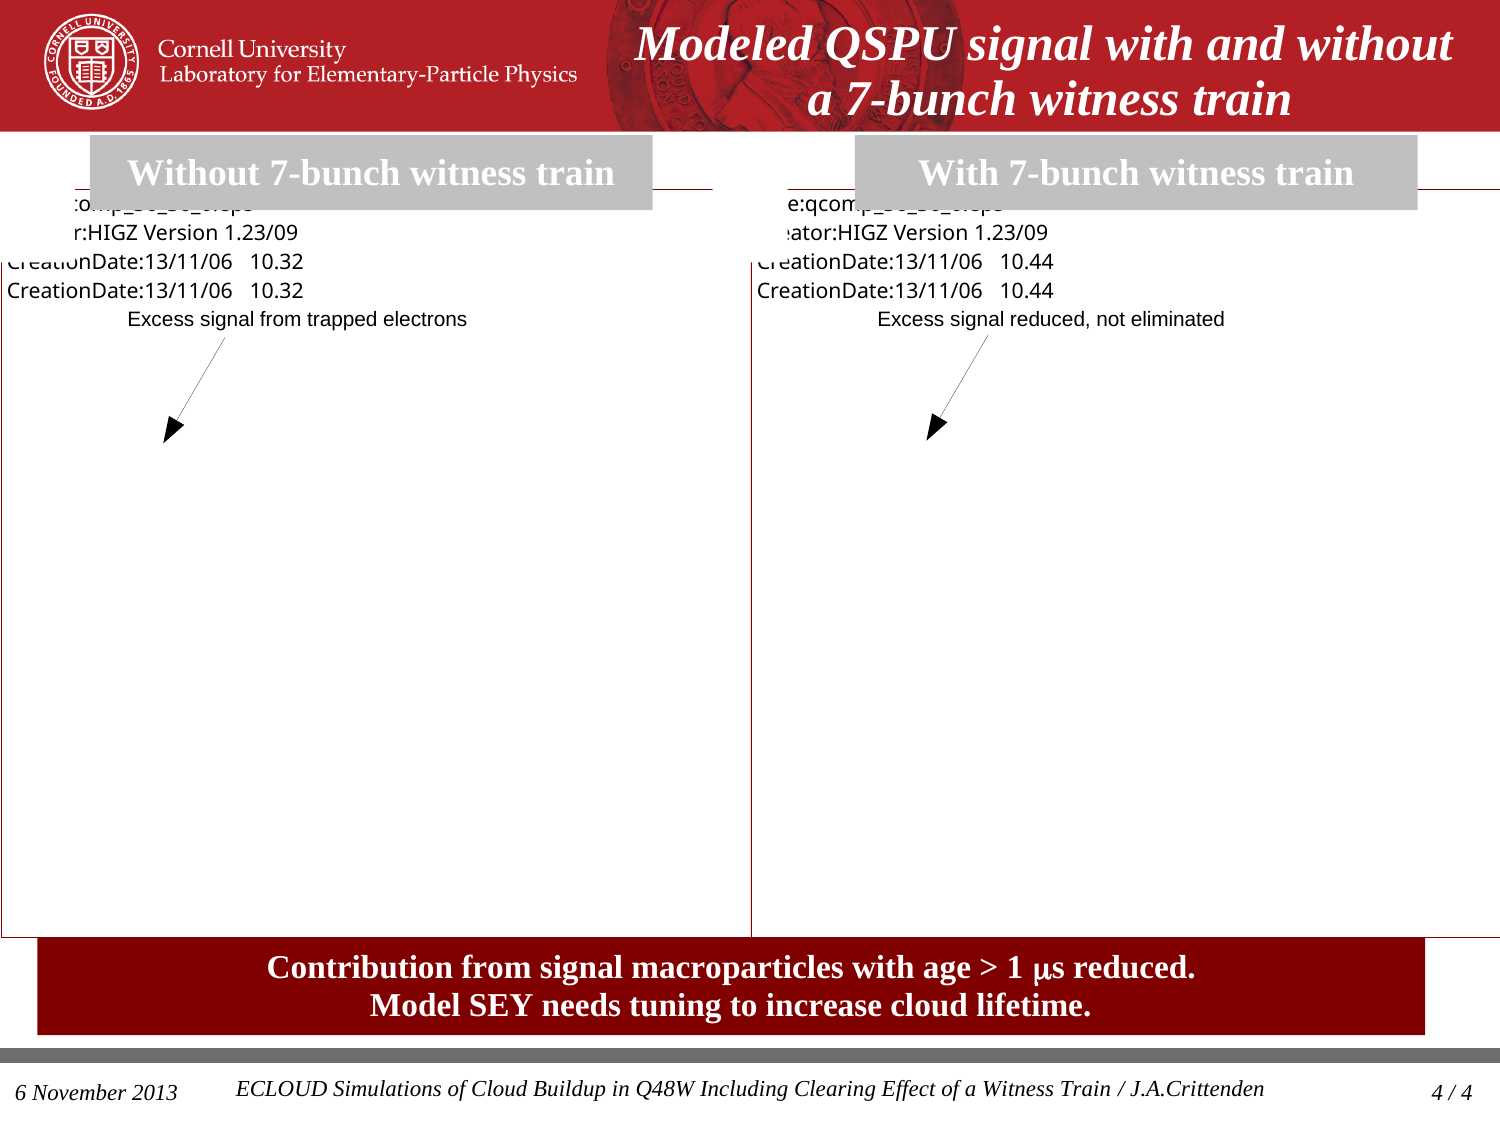

# Modeled QSPU signal with and without a 7-bunch witness train
Without 7-bunch witness train
With 7-bunch witness train
Excess signal from trapped electrons
Excess signal reduced, not eliminated
Contribution from signal macroparticles with age > 1 ms reduced.
Model SEY needs tuning to increase cloud lifetime.